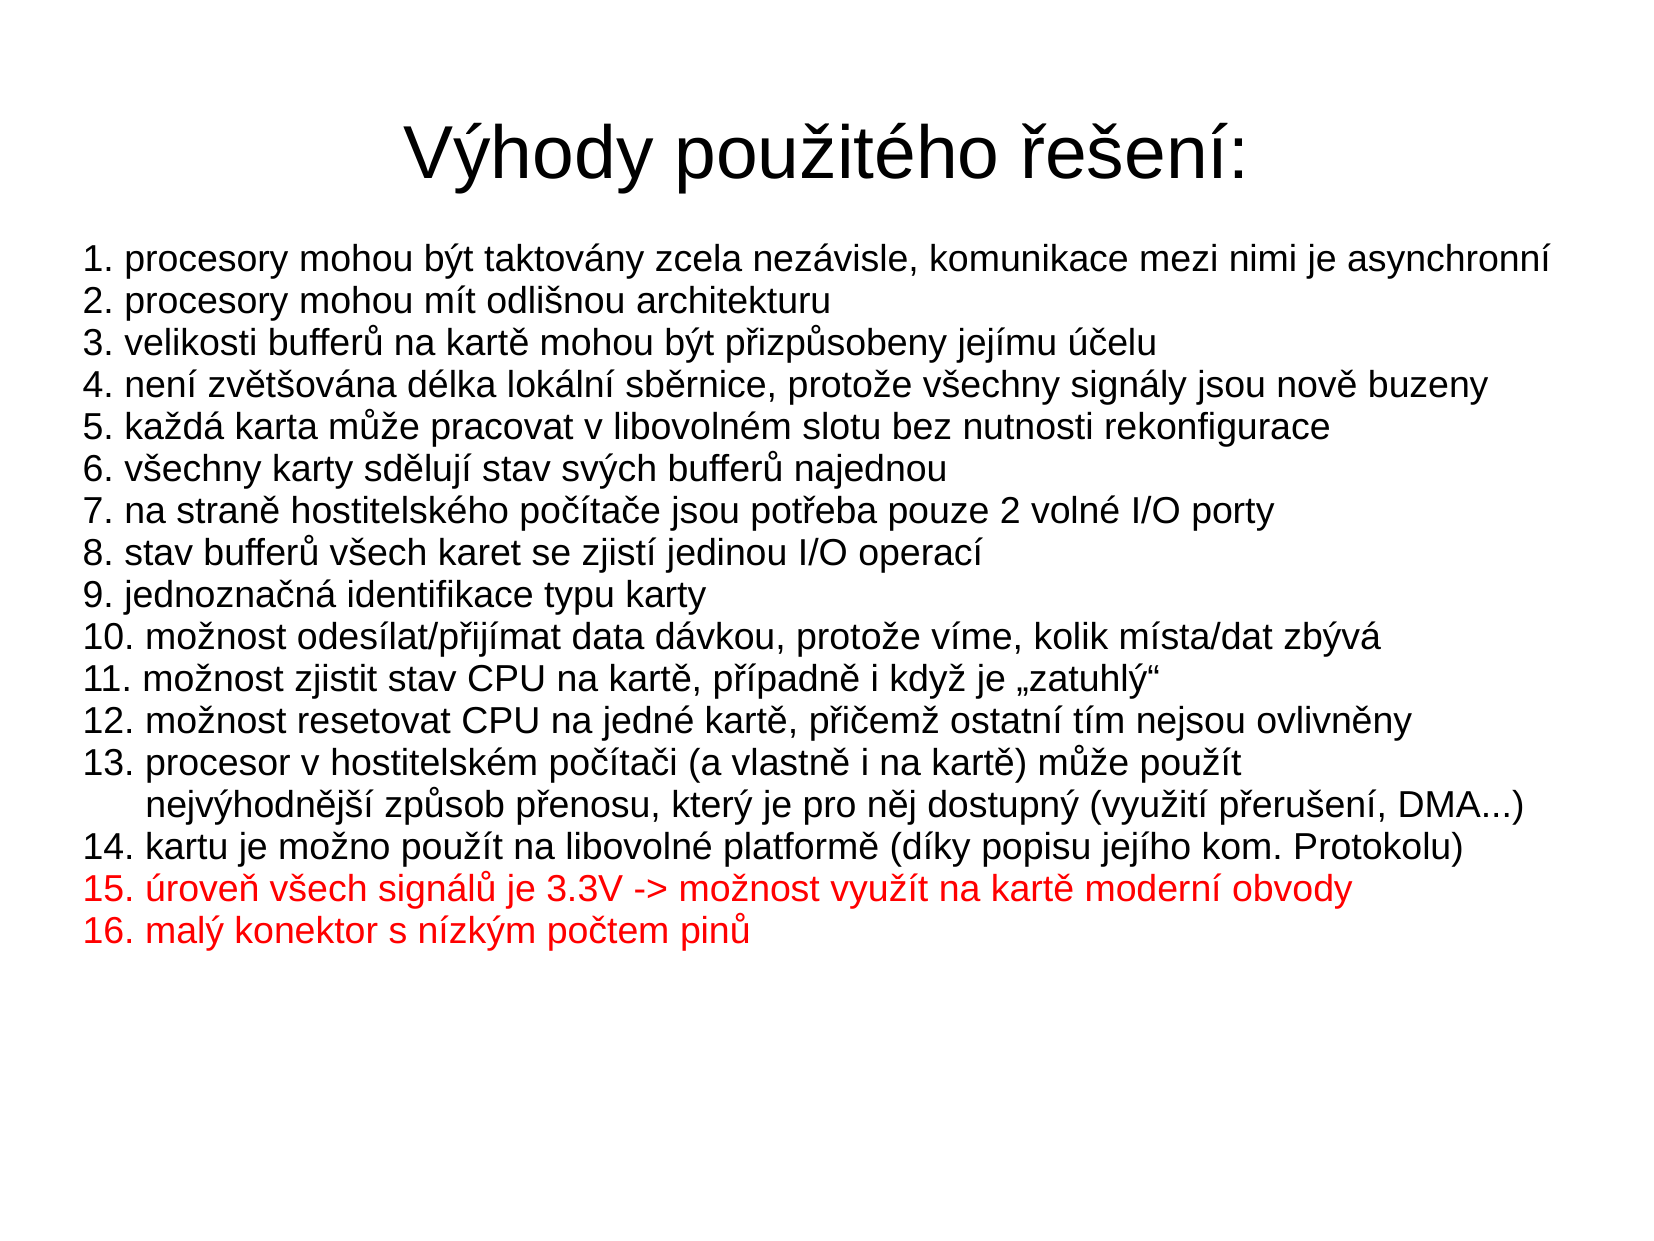

# Výhody použitého řešení:
1. procesory mohou být taktovány zcela nezávisle, komunikace mezi nimi je asynchronní
2. procesory mohou mít odlišnou architekturu
3. velikosti bufferů na kartě mohou být přizpůsobeny jejímu účelu
4. není zvětšována délka lokální sběrnice, protože všechny signály jsou nově buzeny
5. každá karta může pracovat v libovolném slotu bez nutnosti rekonfigurace
6. všechny karty sdělují stav svých bufferů najednou
7. na straně hostitelského počítače jsou potřeba pouze 2 volné I/O porty
8. stav bufferů všech karet se zjistí jedinou I/O operací
9. jednoznačná identifikace typu karty
10. možnost odesílat/přijímat data dávkou, protože víme, kolik místa/dat zbývá
11. možnost zjistit stav CPU na kartě, případně i když je „zatuhlý“
12. možnost resetovat CPU na jedné kartě, přičemž ostatní tím nejsou ovlivněny
13. procesor v hostitelském počítači (a vlastně i na kartě) může použít
 nejvýhodnější způsob přenosu, který je pro něj dostupný (využití přerušení, DMA...)
14. kartu je možno použít na libovolné platformě (díky popisu jejího kom. Protokolu)
15. úroveň všech signálů je 3.3V -> možnost využít na kartě moderní obvody
16. malý konektor s nízkým počtem pinů